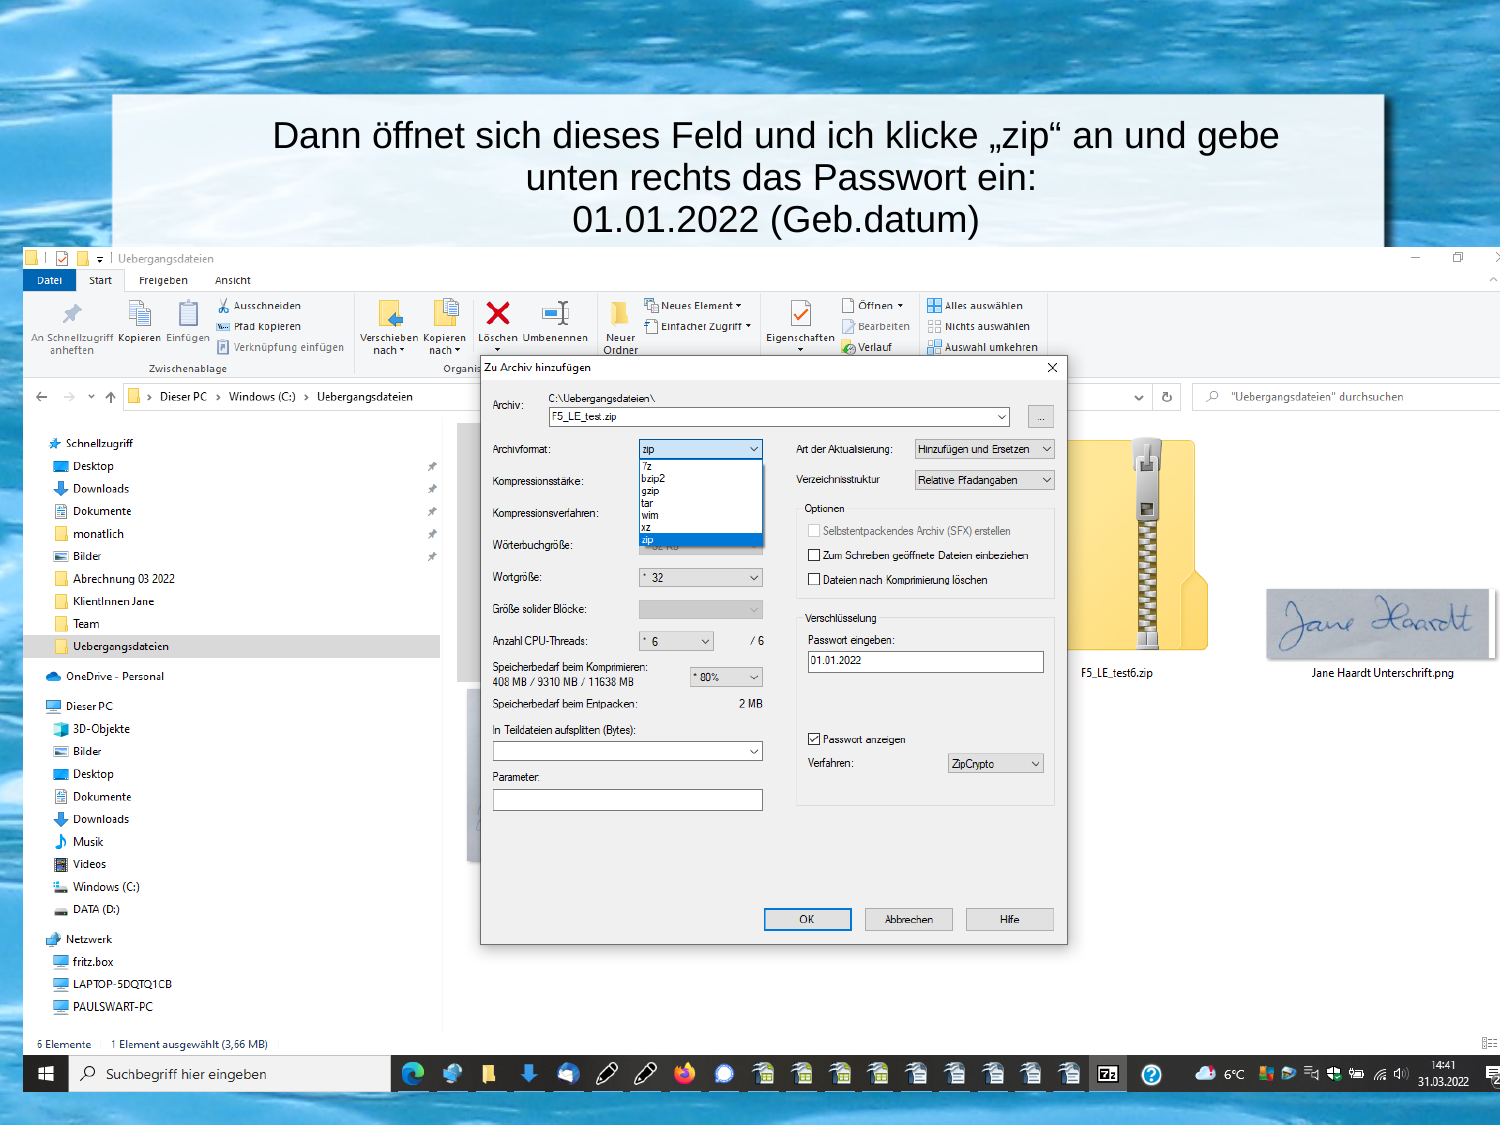

# Dann öffnet sich dieses Feld und ich klicke „zip“ an und gebe unten rechts das Passwort ein: 01.01.2022 (Geb.datum)